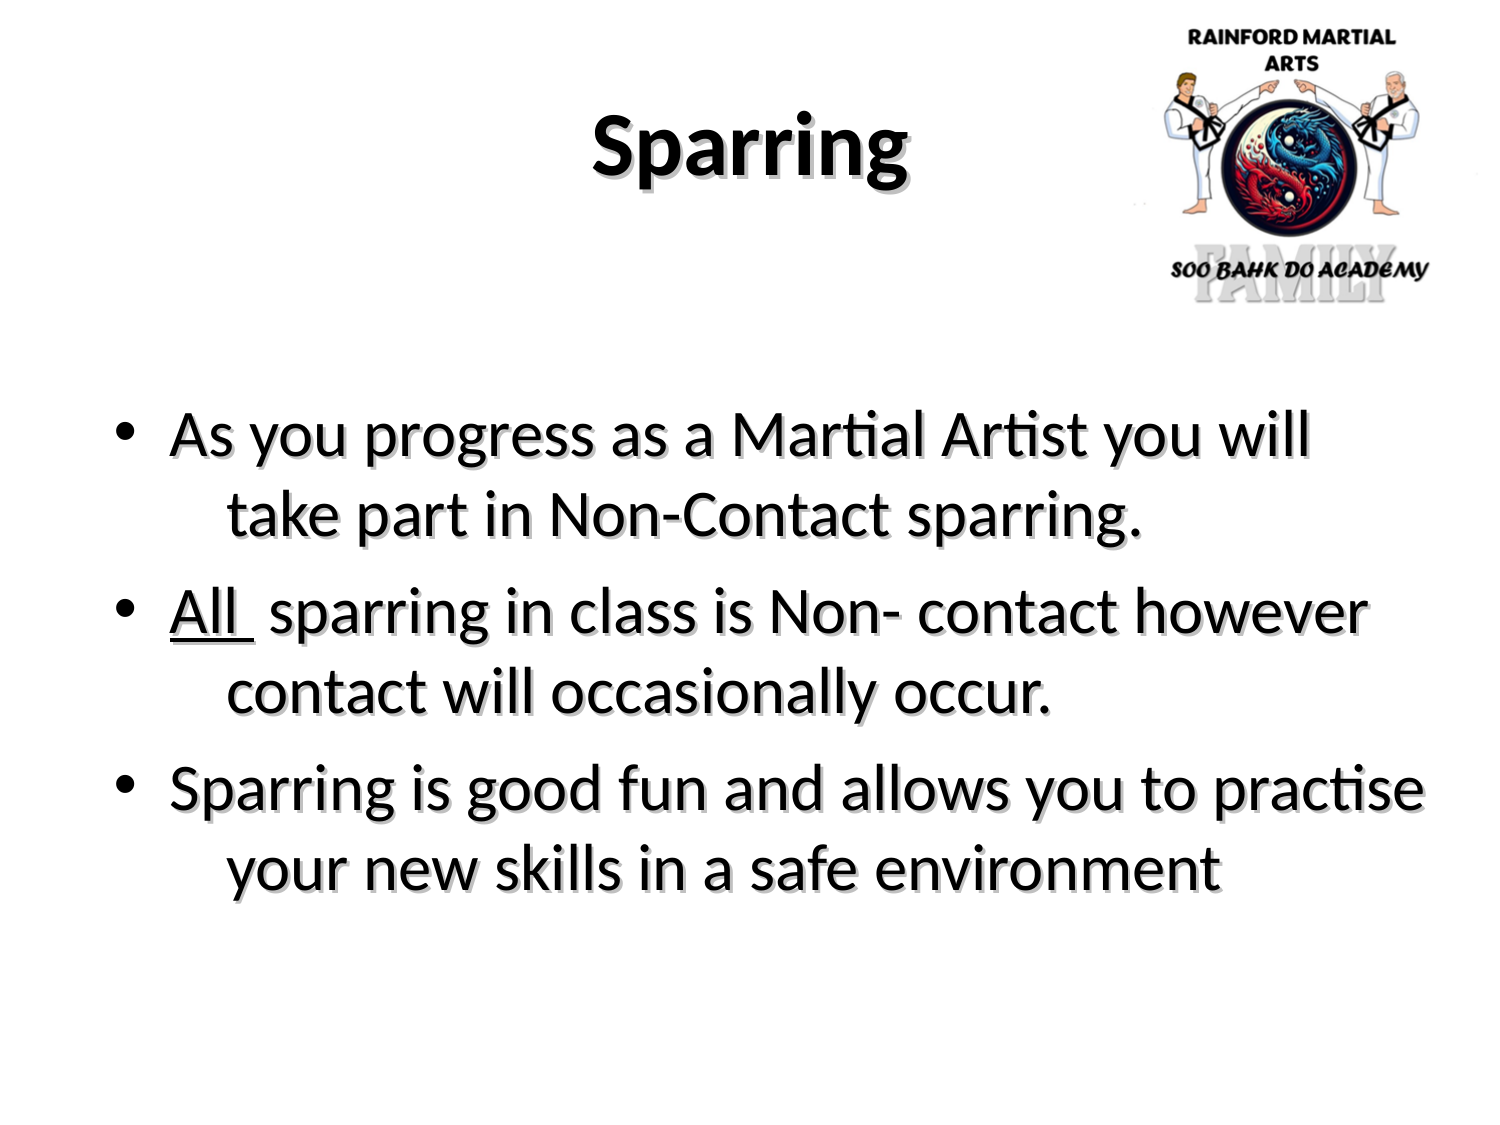

# Sparring
As you progress as a Martial Artist you will take part in Non-Contact sparring.
All sparring in class is Non- contact however contact will occasionally occur.
Sparring is good fun and allows you to practise your new skills in a safe environment